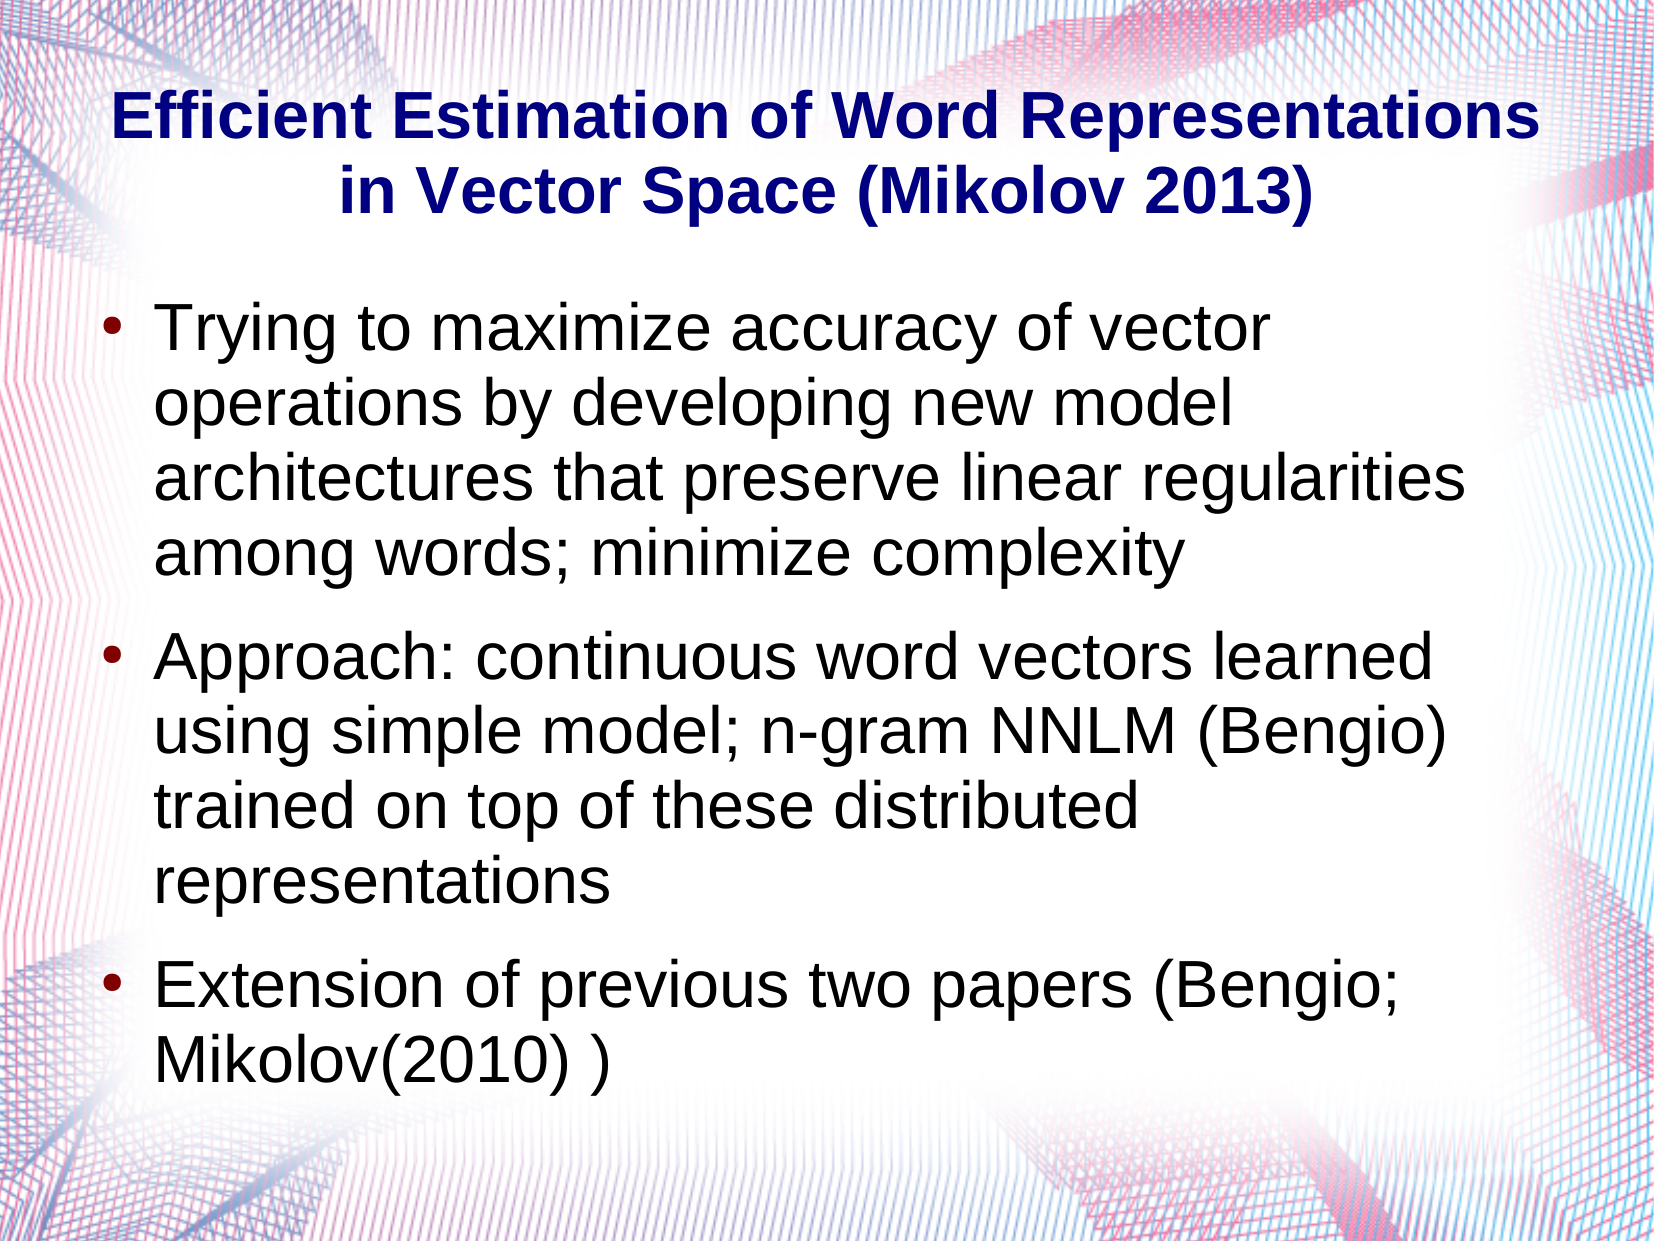

# Efficient Estimation of Word Representations in Vector Space (Mikolov 2013)
Trying to maximize accuracy of vector operations by developing new model architectures that preserve linear regularities among words; minimize complexity
Approach: continuous word vectors learned using simple model; n-gram NNLM (Bengio) trained on top of these distributed representations
Extension of previous two papers (Bengio; Mikolov(2010) )